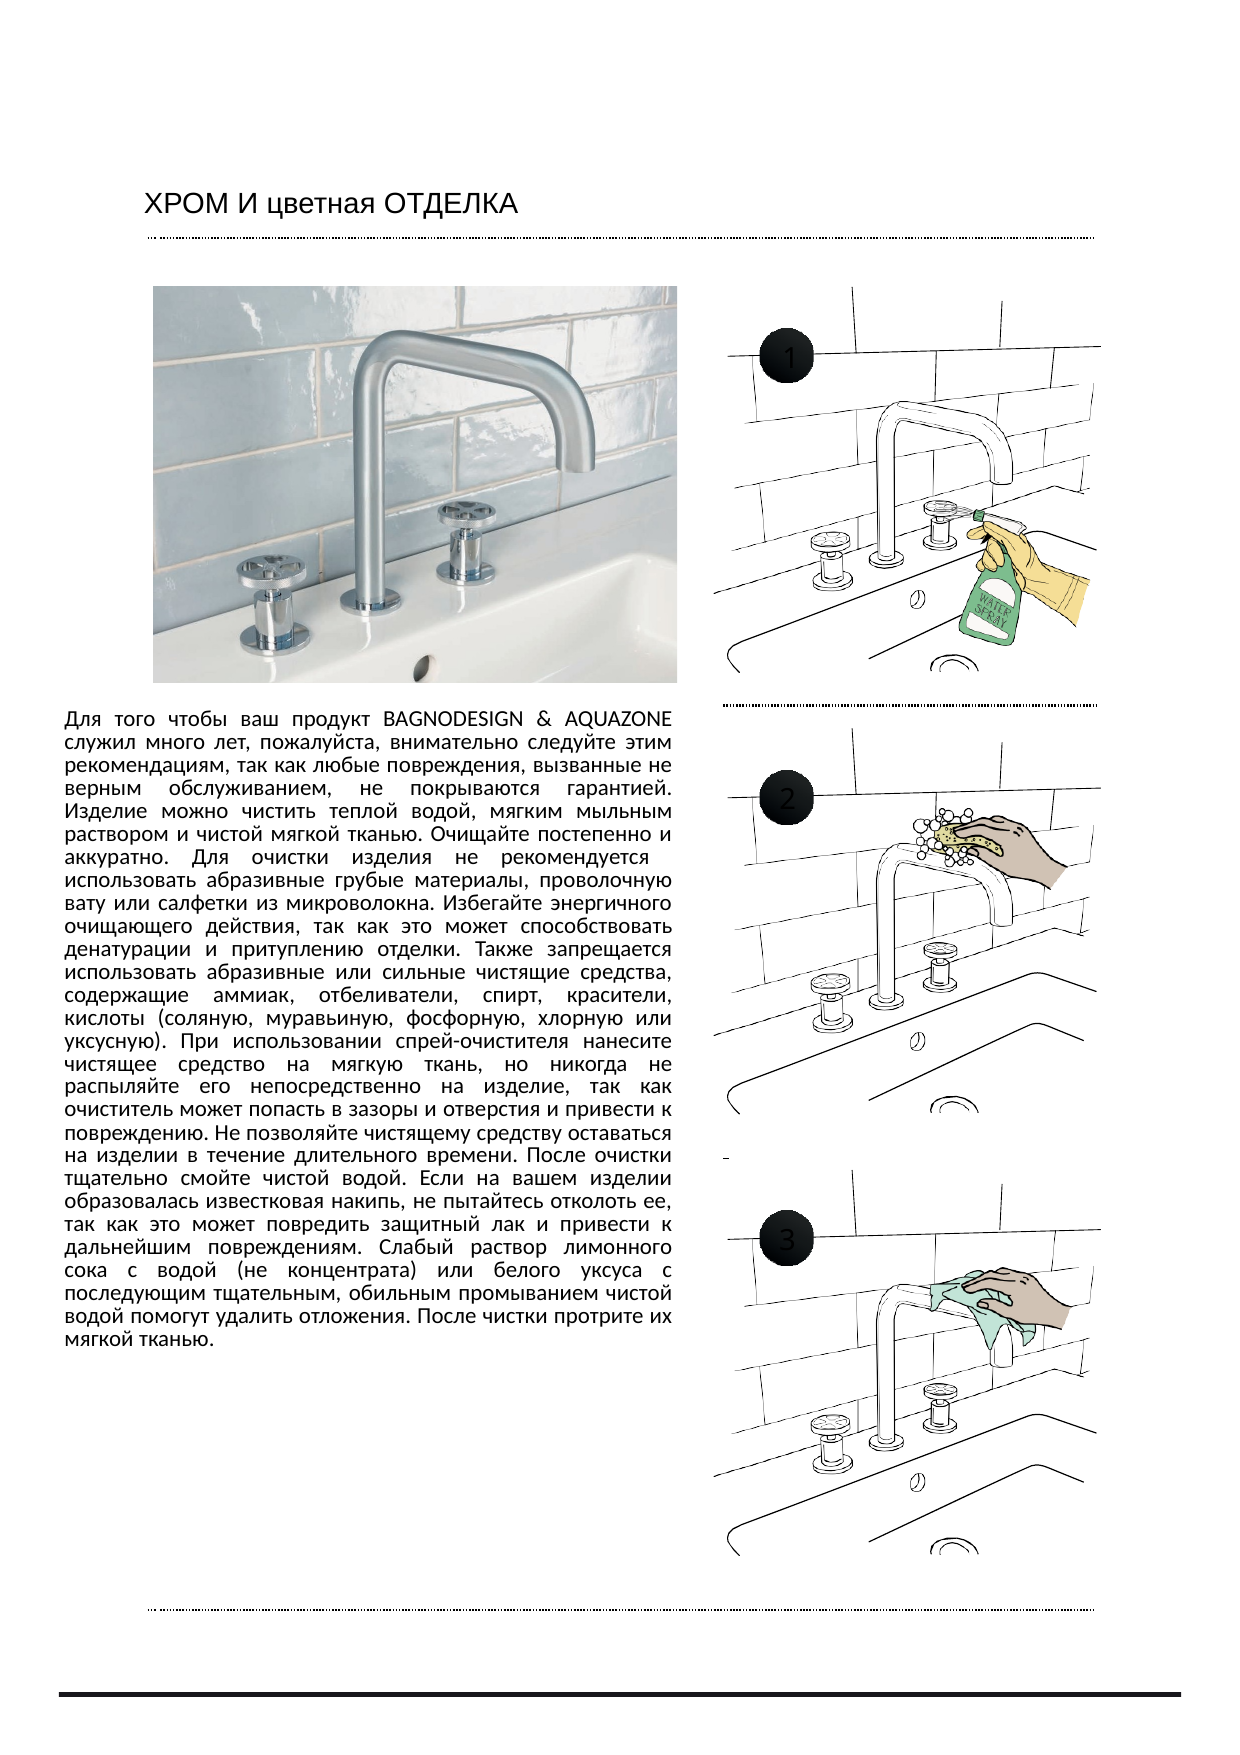

ХРОМ И цветная ОТДЕЛКА
1
Для того чтобы ваш продукт BAGNODESIGN & AQUAZONE служил много лет, пожалуйста, внимательно следуйте этим рекомендациям, так как любые повреждения, вызванные не верным обслуживанием, не покрываются гарантией. Изделие можно чистить теплой водой, мягким мыльным раствором и чистой мягкой тканью. Очищайте постепенно и аккуратно. Для очистки изделия не рекомендуется использовать абразивные грубые материалы, проволочную вату или салфетки из микроволокна. Избегайте энергичного очищающего действия, так как это может способствовать денатурации и притуплению отделки. Также запрещается использовать абразивные или сильные чистящие средства, содержащие аммиак, отбеливатели, спирт, красители, кислоты (соляную, муравьиную, фосфорную, хлорную или уксусную). При использовании спрей-очистителя нанесите чистящее средство на мягкую ткань, но никогда не распыляйте его непосредственно на изделие, так как очиститель может попасть в зазоры и отверстия и привести к повреждению. Не позволяйте чистящему средству оставаться на изделии в течение длительного времени. После очистки тщательно смойте чистой водой. Если на вашем изделии образовалась известковая накипь, не пытайтесь отколоть ее, так как это может повредить защитный лак и привести к дальнейшим повреждениям. Слабый раствор лимонного сока с водой (не концентрата) или белого уксуса с последующим тщательным, обильным промыванием чистой водой помогут удалить отложения. После чистки протрите их мягкой тканью.
2
3